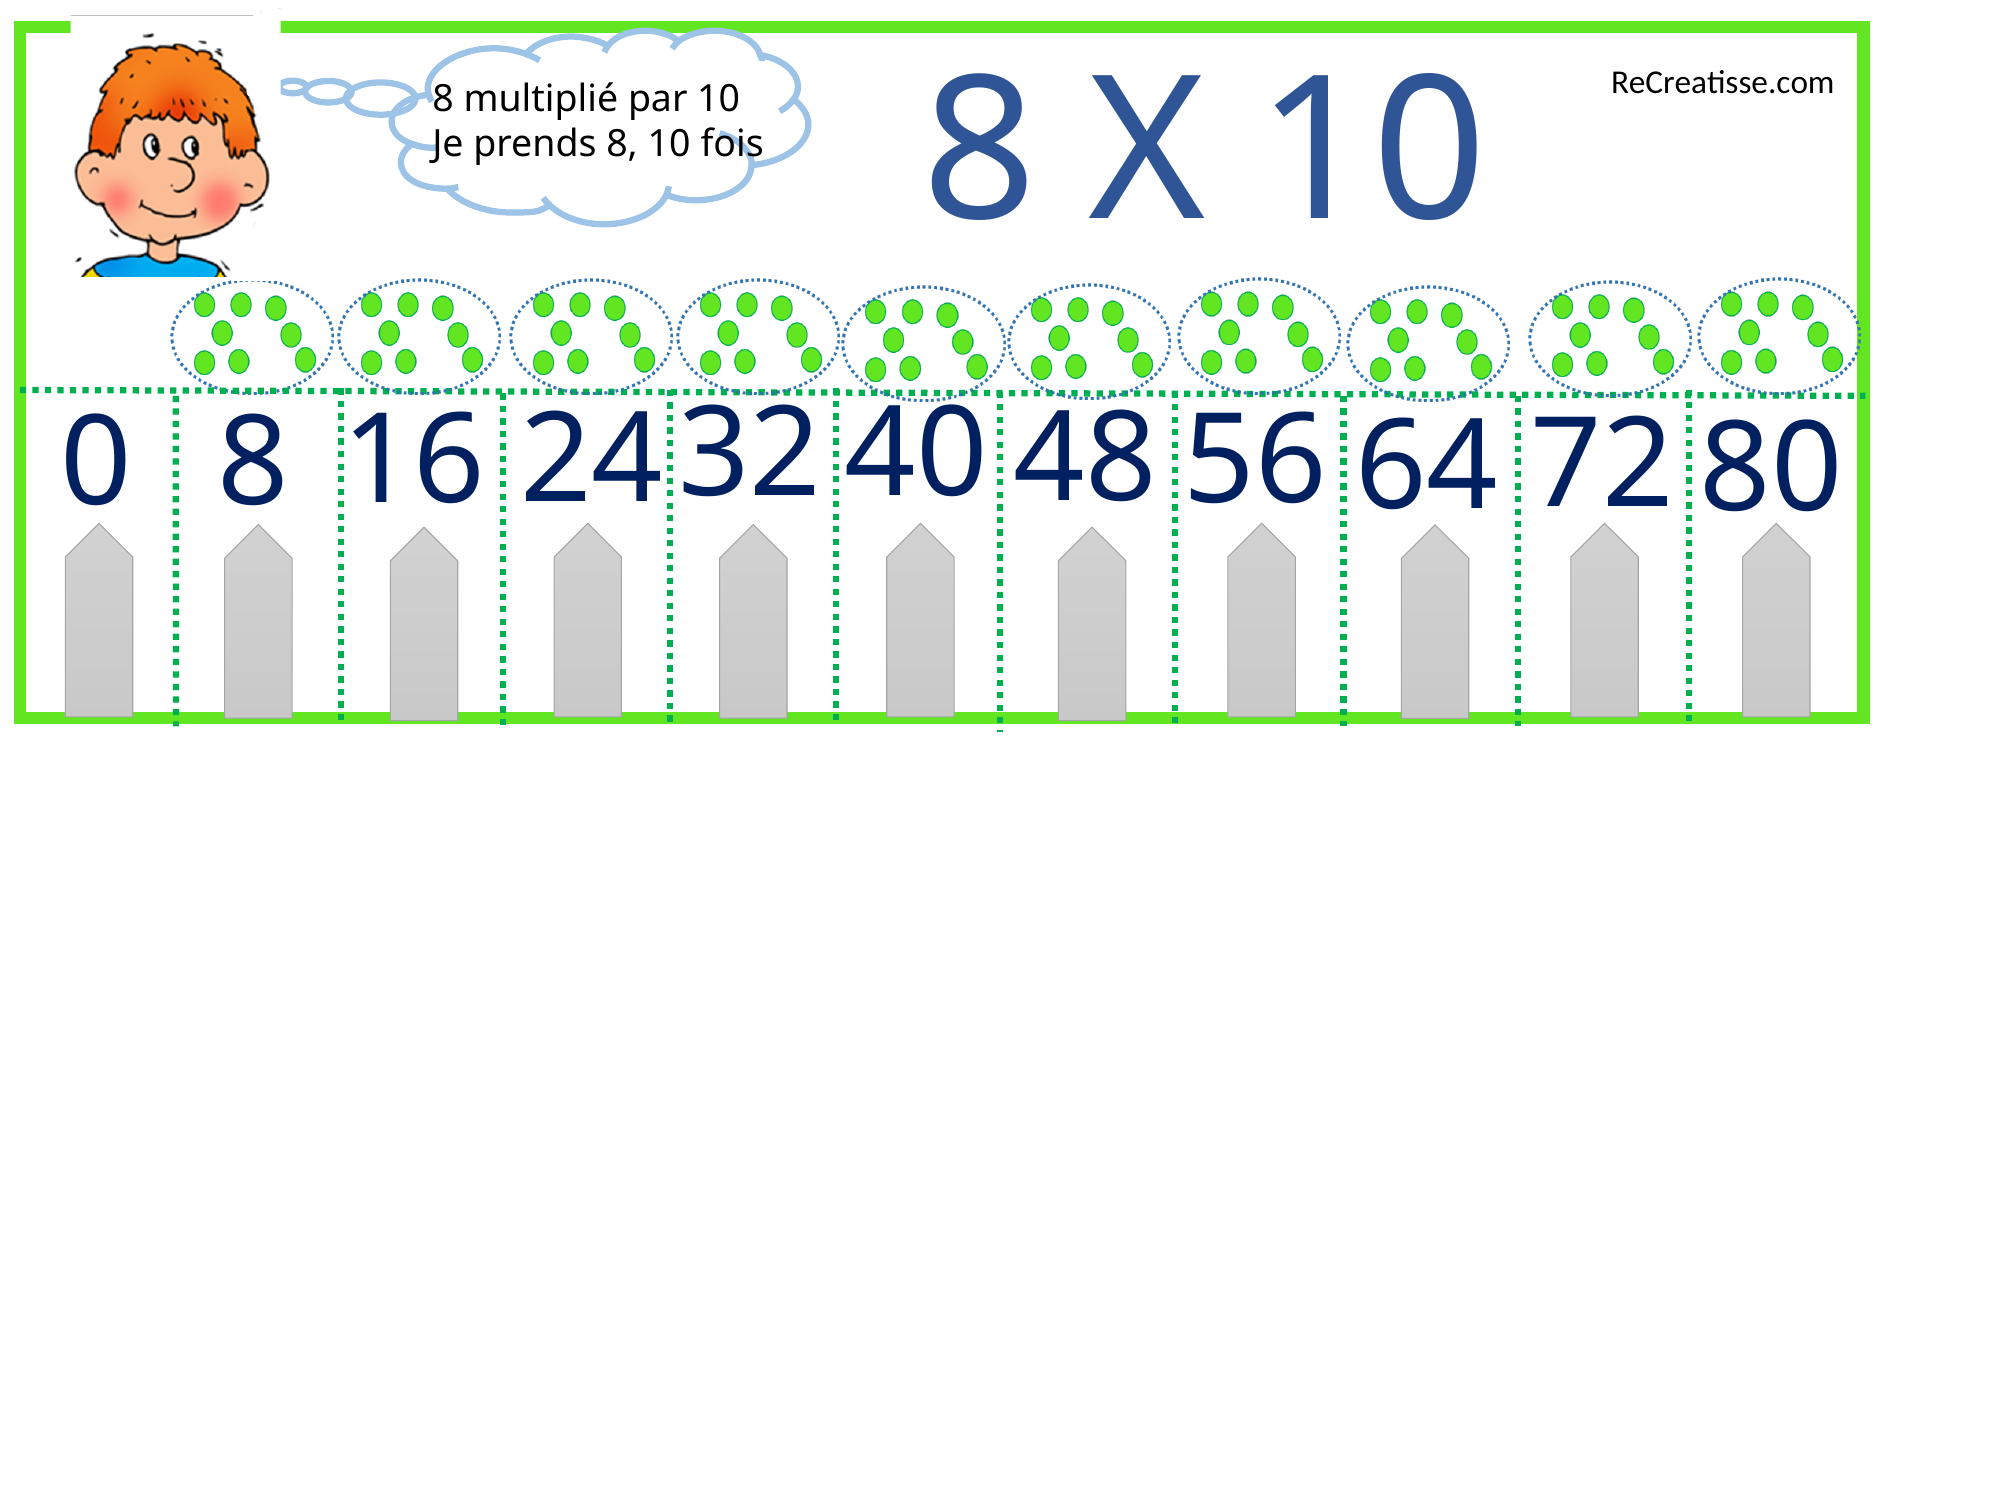

8 X 10
ReCreatisse.com
8 multiplié par 10
Je prends 8, 10 fois
32
40
48
24
56
16
0
8
72
64
80